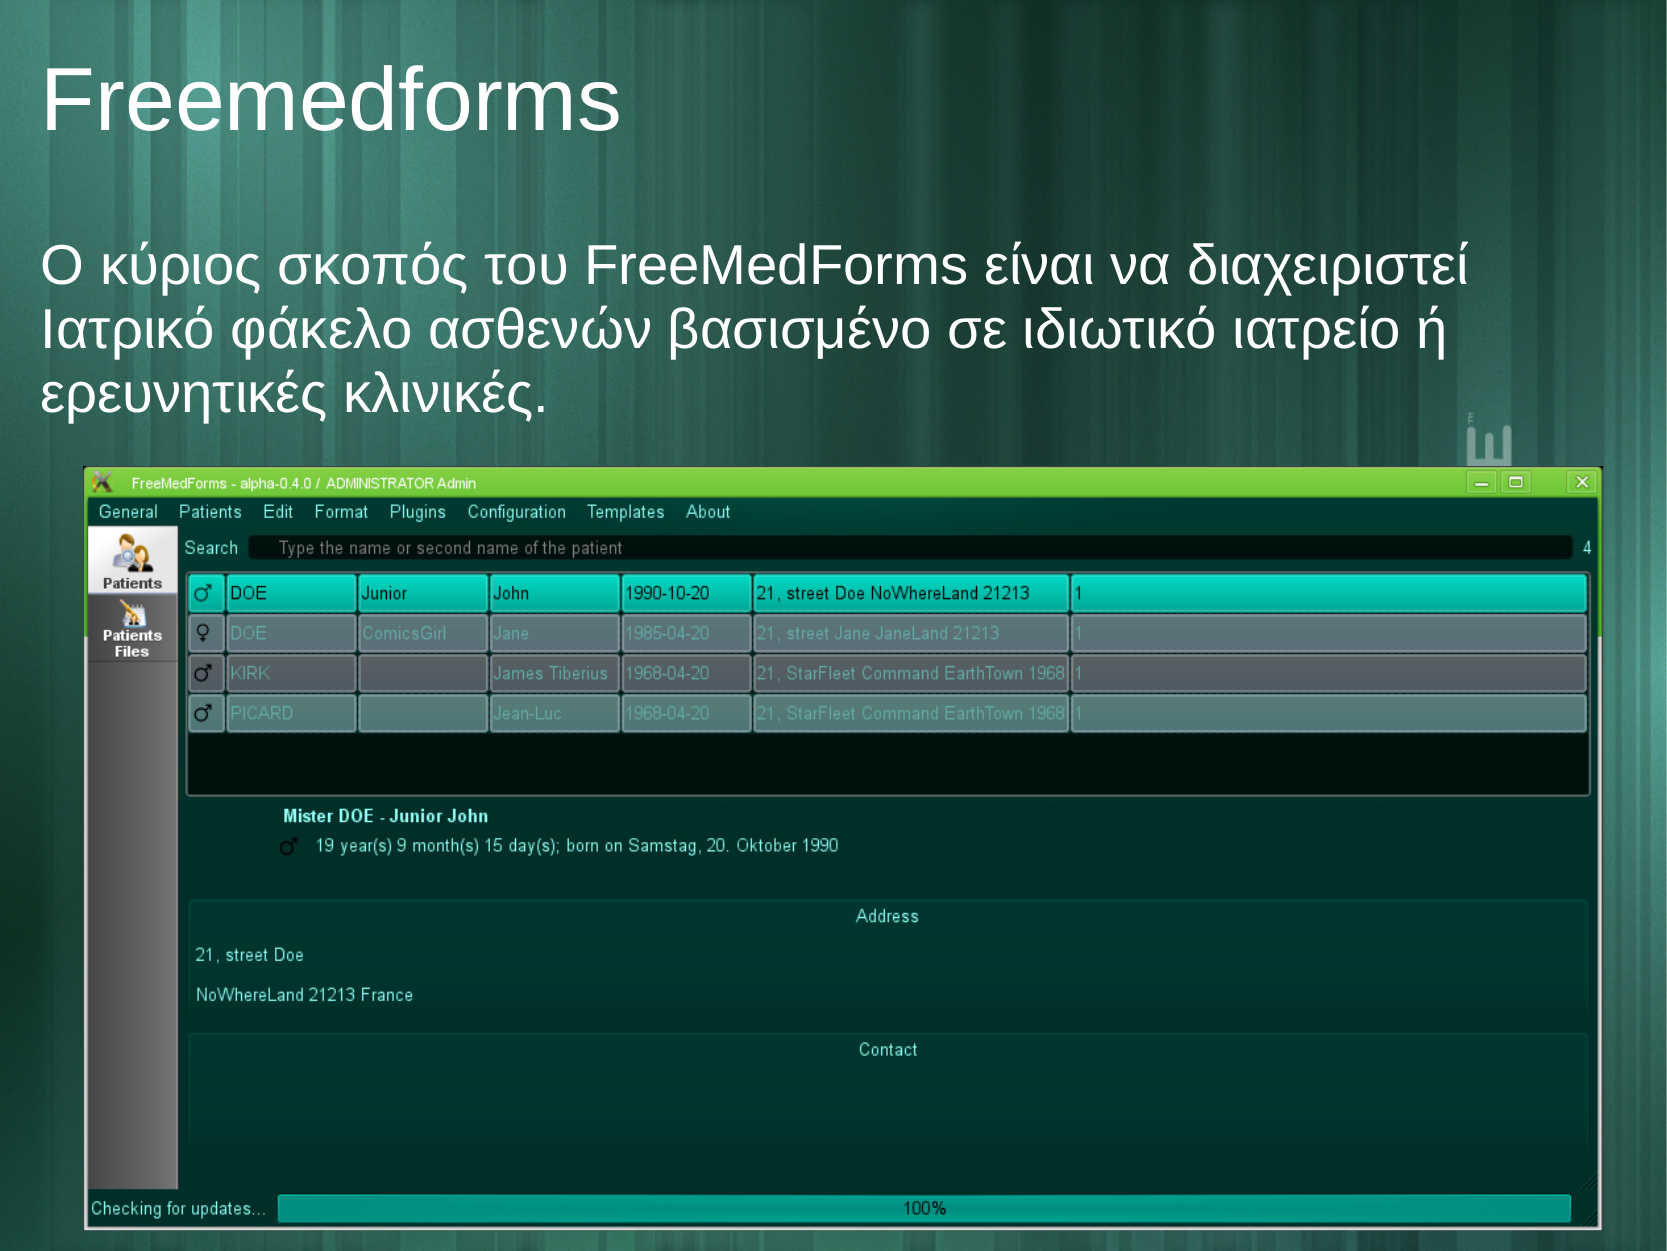

# Freemedforms
Ο κύριος σκοπός του FreeMedForms είναι να διαχειριστεί Ιατρικό φάκελο ασθενών βασισμένο σε ιδιωτικό ιατρείο ή ερευνητικές κλινικές.